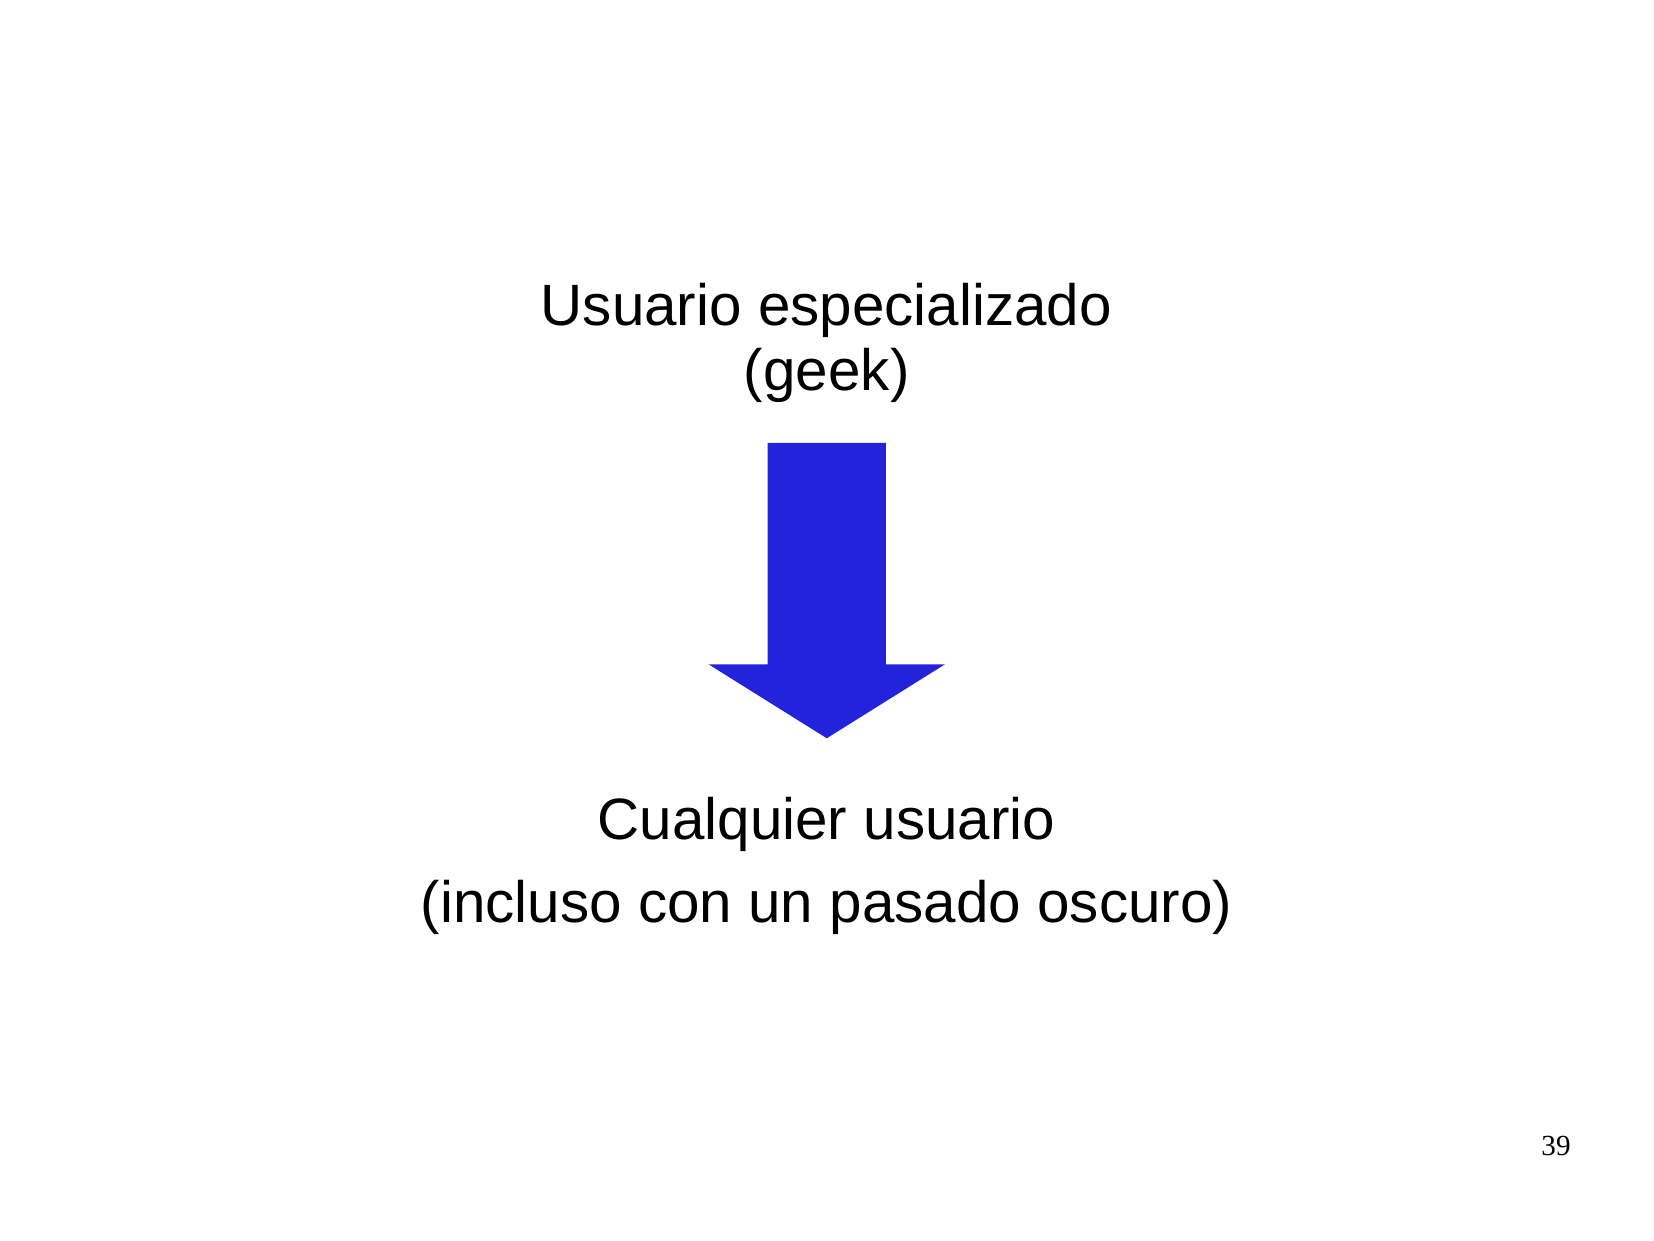

Usuario especializado
(geek)
Cualquier usuario
(incluso con un pasado oscuro)
39